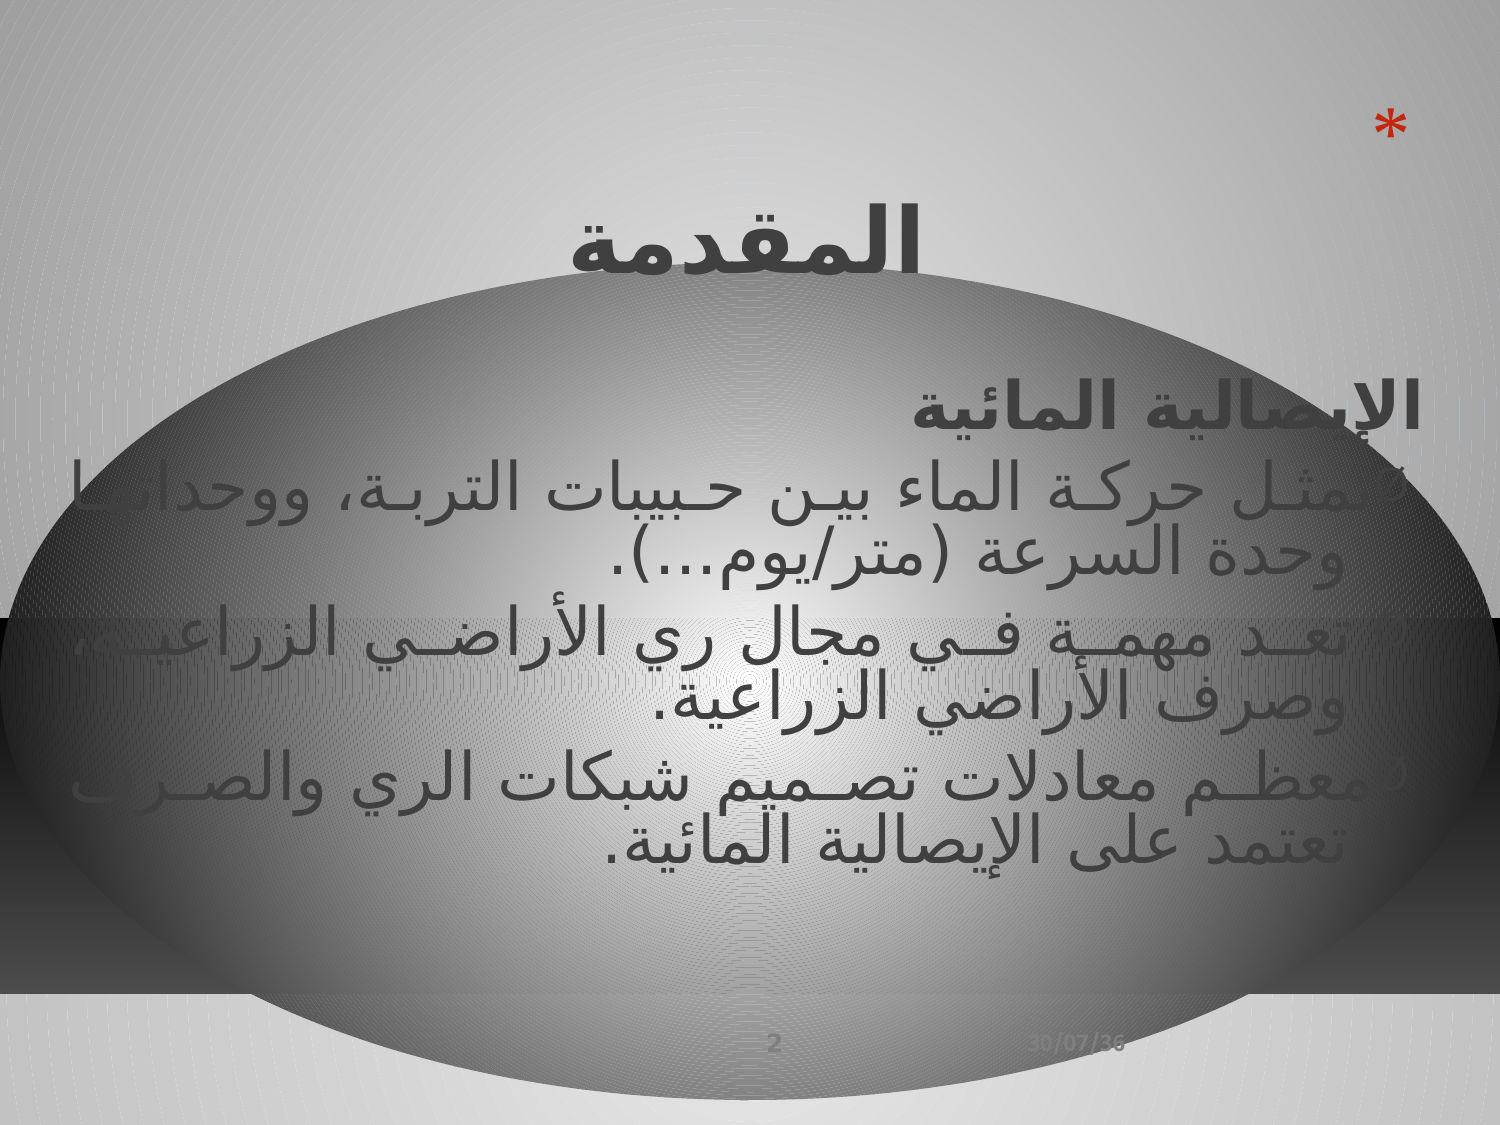

# المقدمة
الإيصالية المائية
تمثل حركة الماء بين حبيبات التربة، ووحداتها وحدة السرعة (متر/يوم...).
 تعد مهمة في مجال ري الأراضي الزراعية، وصرف الأراضي الزراعية.
معظم معادلات تصميم شبكات الري والصرف تعتمد على الإيصالية المائية.
2
30/07/36